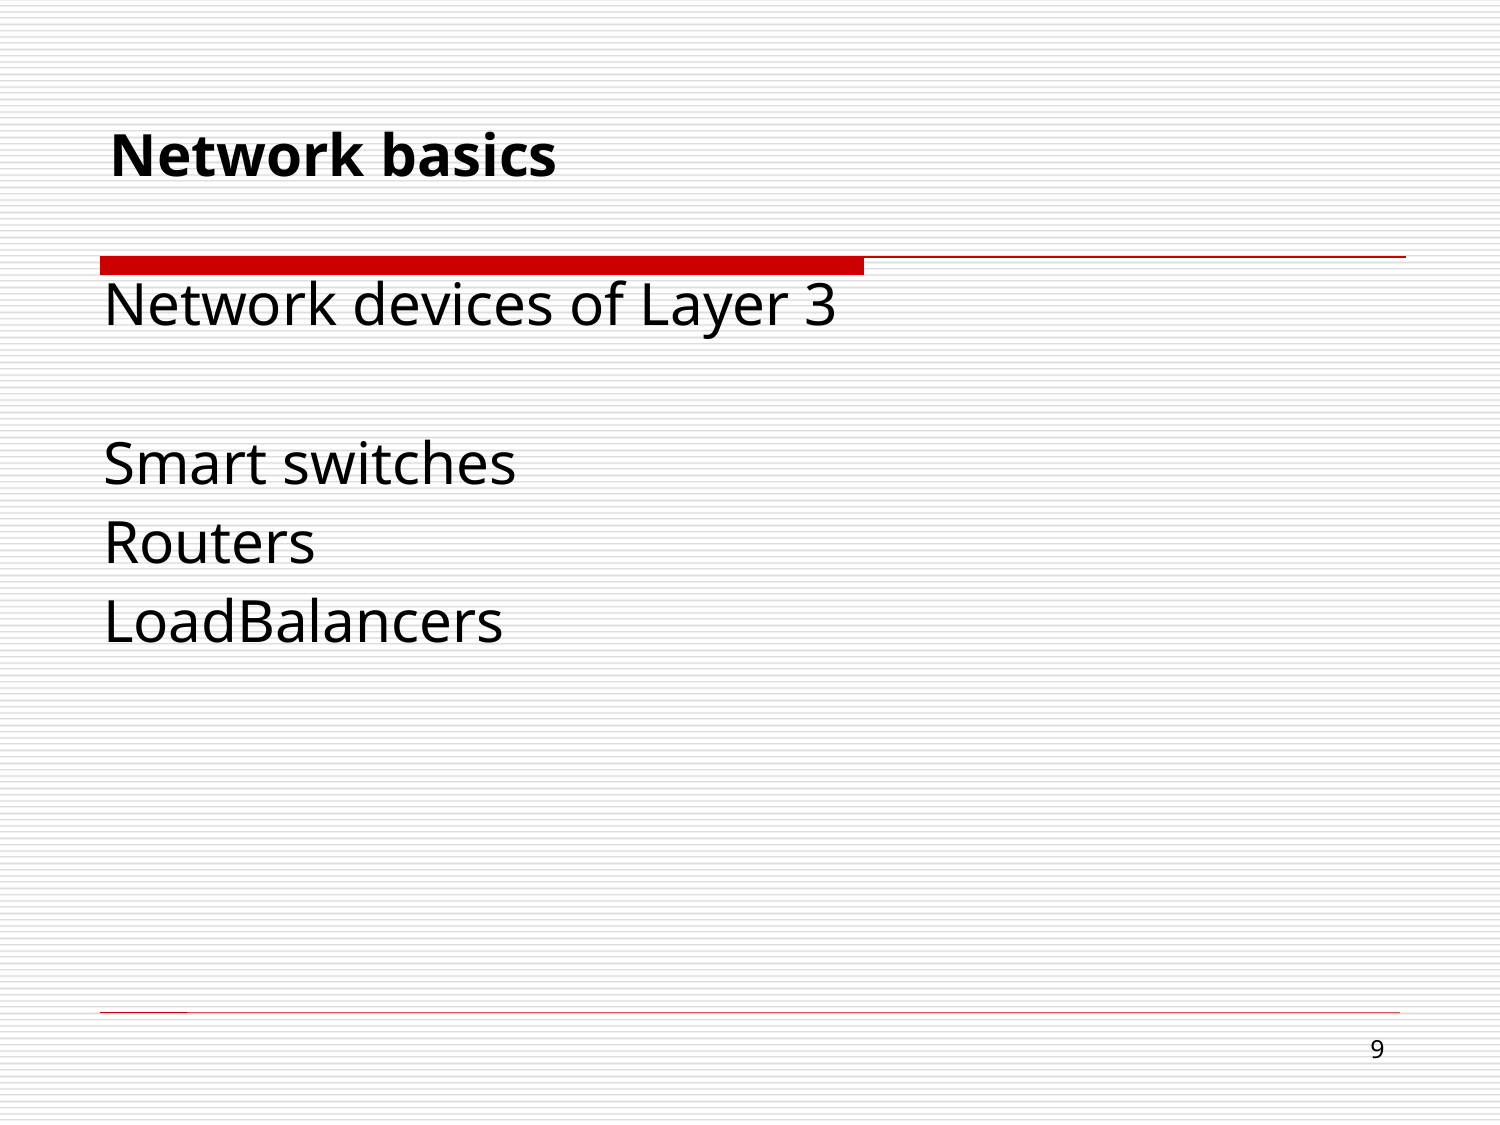

# Network basics
Network devices of Layer 3
Smart switches
Routers
LoadBalancers
9